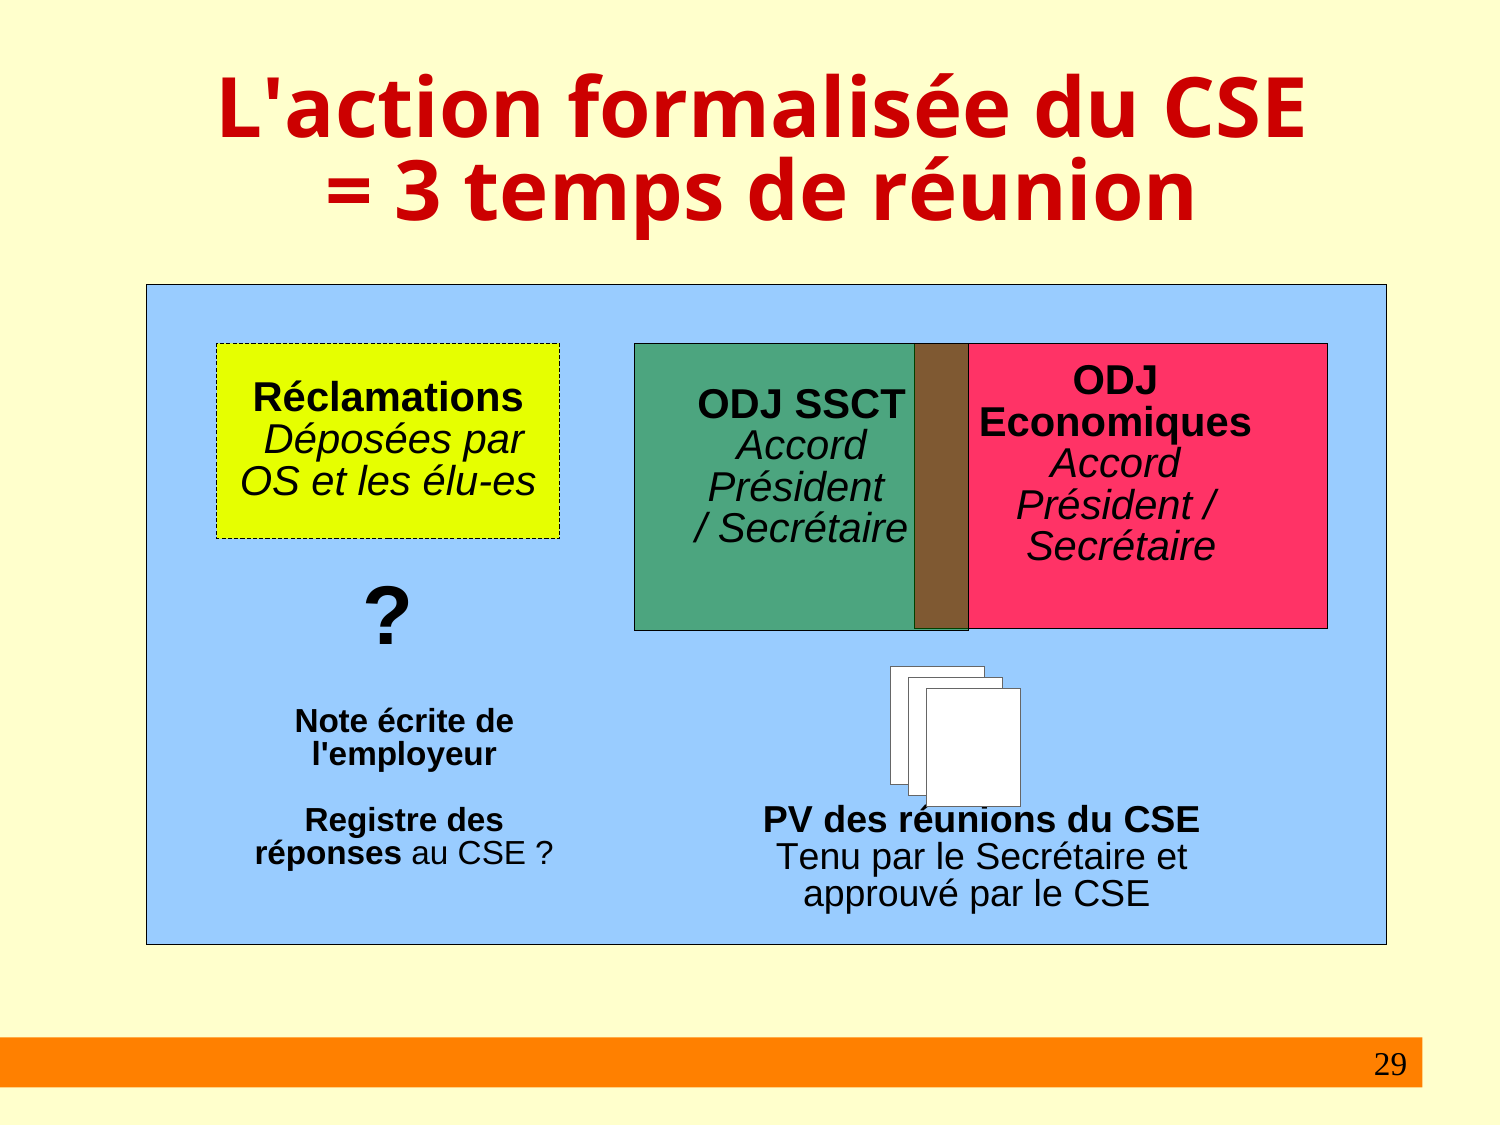

# L'action formalisée du CSE = 3 temps de réunion
Réclamations
 Déposées par
OS et les élu-es
ODJ SSCT
Accord
Président
/ Secrétaire
ODJ
Economiques
Accord
Président /
Secrétaire
?
Note écrite de l'employeur
Registre des réponses au CSE ?
PV des réunions du CSE
Tenu par le Secrétaire et approuvé par le CSE